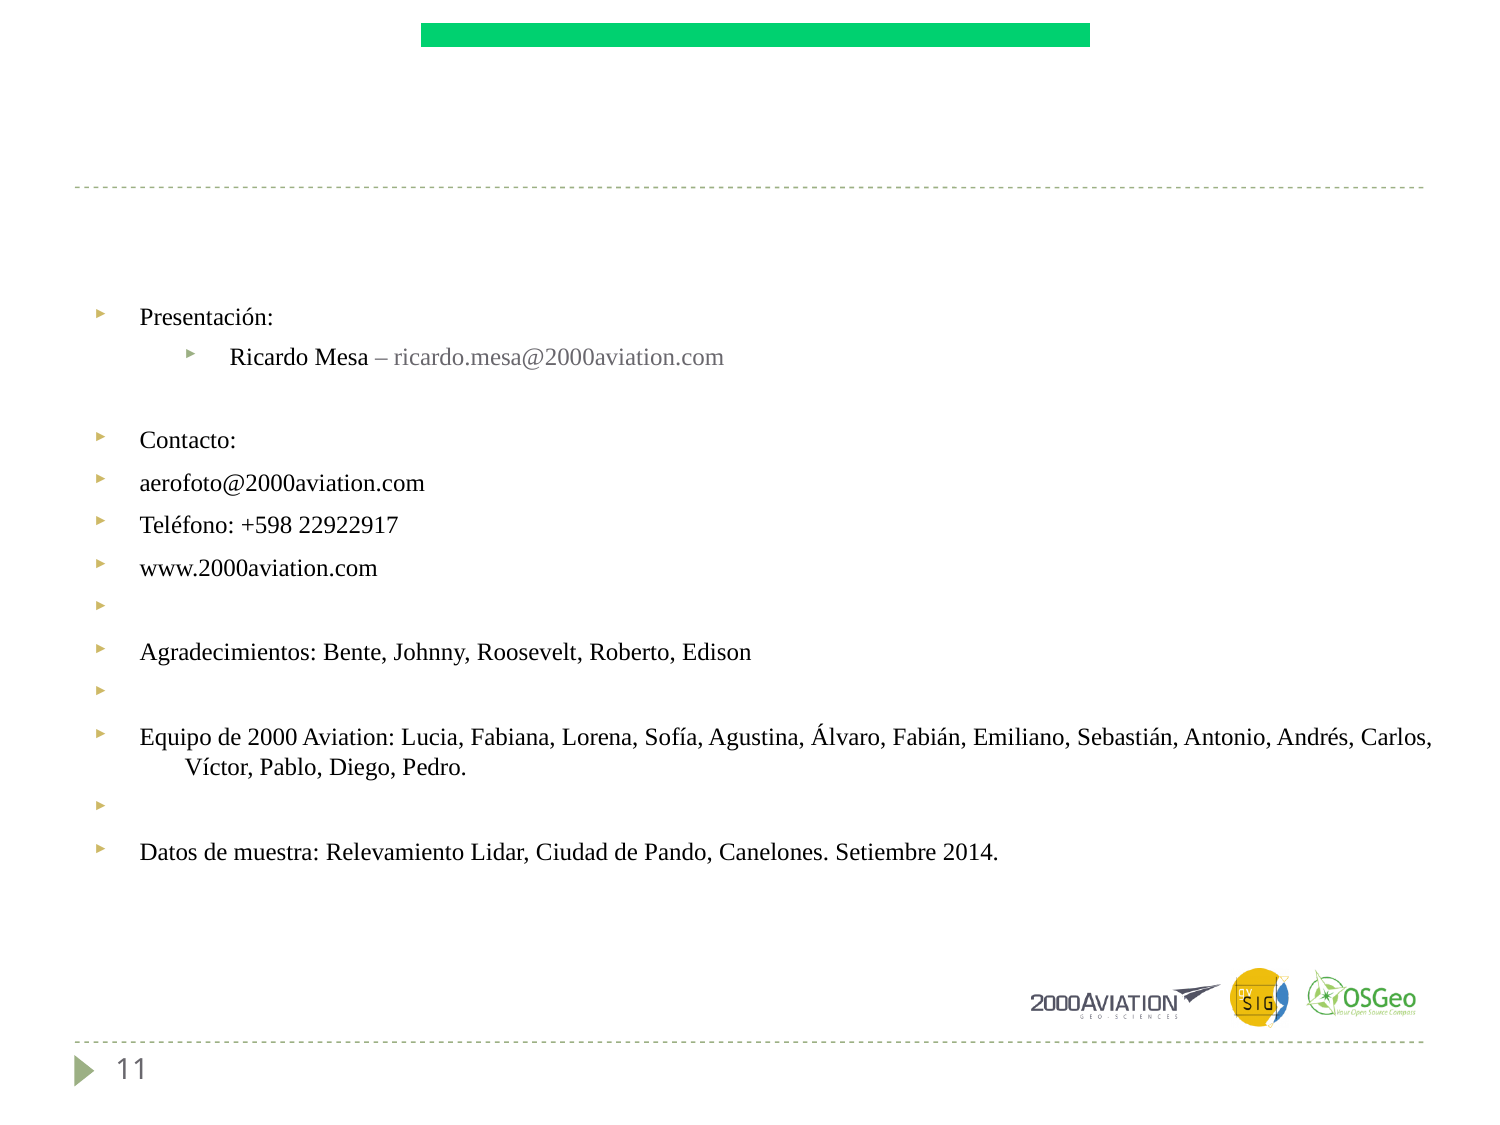

# Presentación:
Ricardo Mesa – ricardo.mesa@2000aviation.com
Contacto:
aerofoto@2000aviation.com
Teléfono: +598 22922917
www.2000aviation.com
Agradecimientos: Bente, Johnny, Roosevelt, Roberto, Edison
Equipo de 2000 Aviation: Lucia, Fabiana, Lorena, Sofía, Agustina, Álvaro, Fabián, Emiliano, Sebastián, Antonio, Andrés, Carlos, Víctor, Pablo, Diego, Pedro.
Datos de muestra: Relevamiento Lidar, Ciudad de Pando, Canelones. Setiembre 2014.